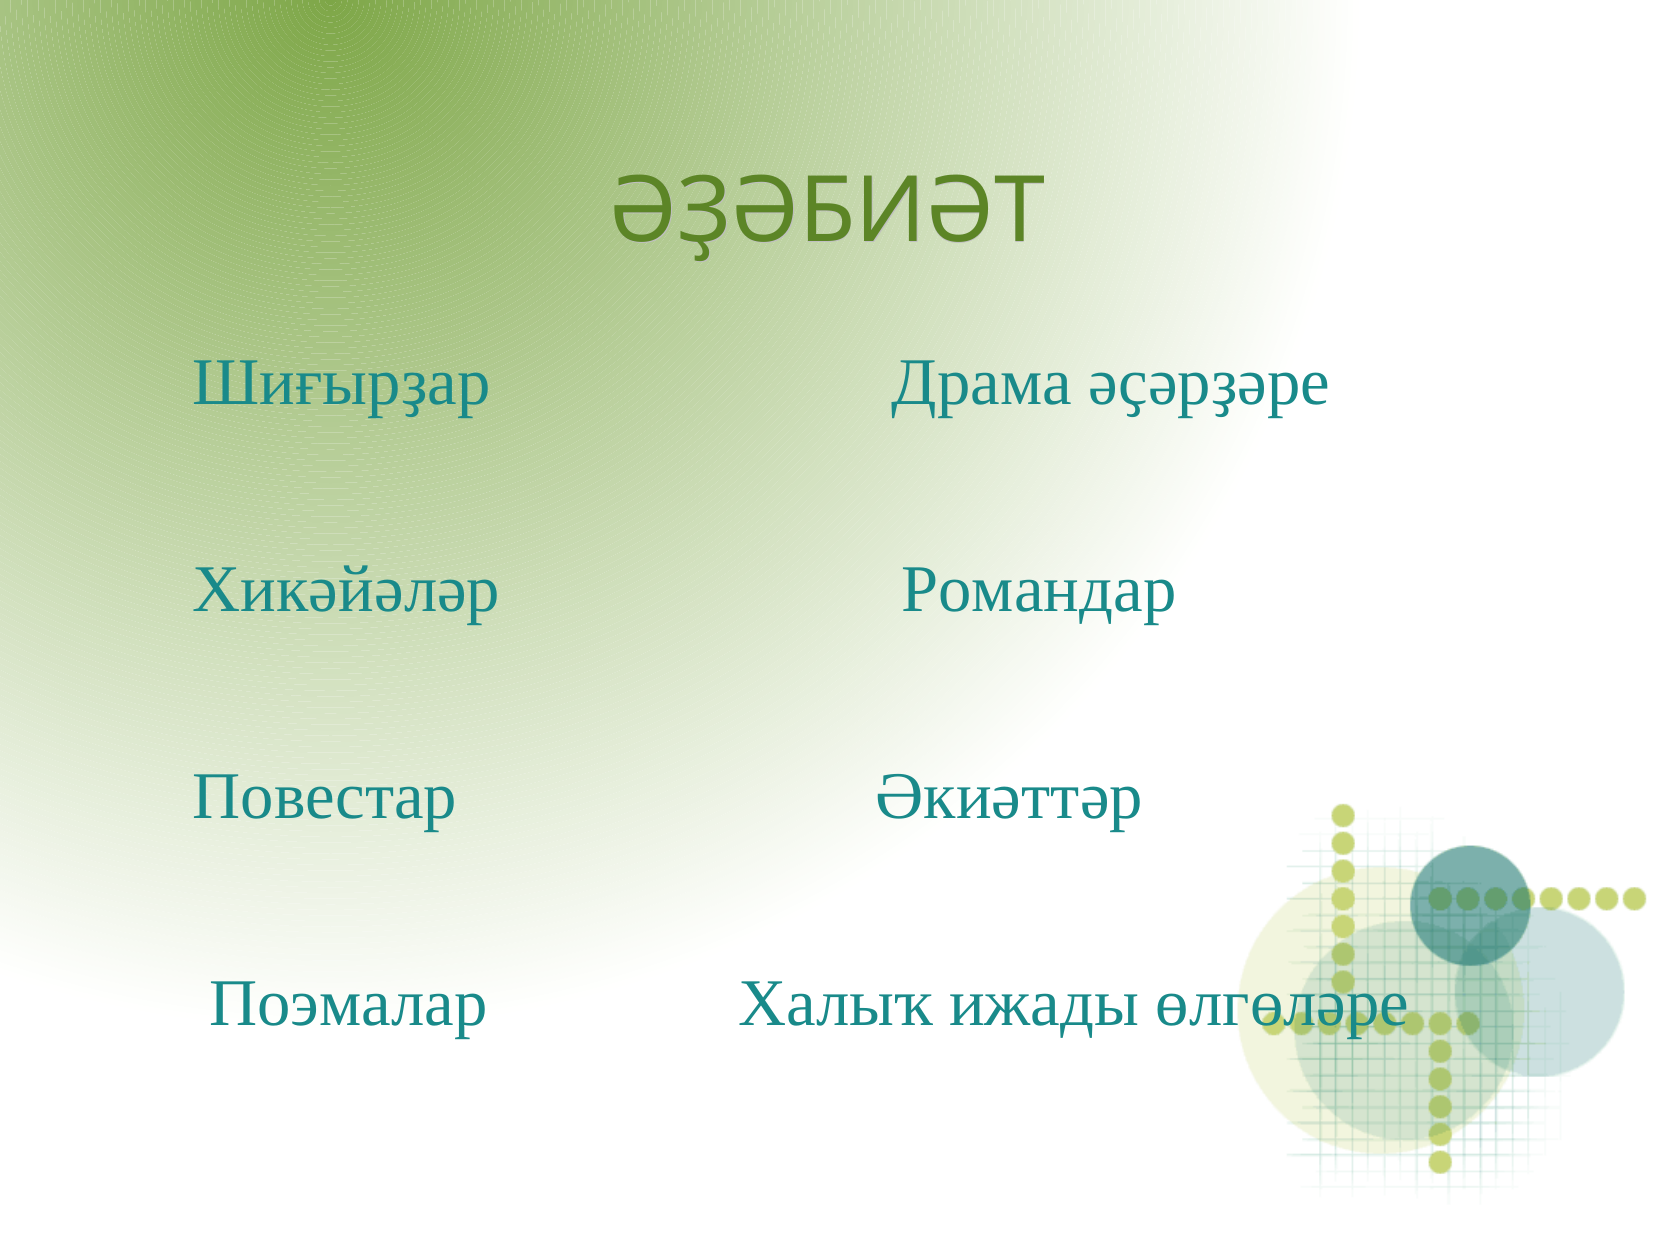

# ӘҘӘБИӘТ
Шиғырҙар Драма әҫәрҙәре
Хикәйәләр Романдар
Повестар Әкиәттәр
 Поэмалар Халыҡ ижады өлгөләре